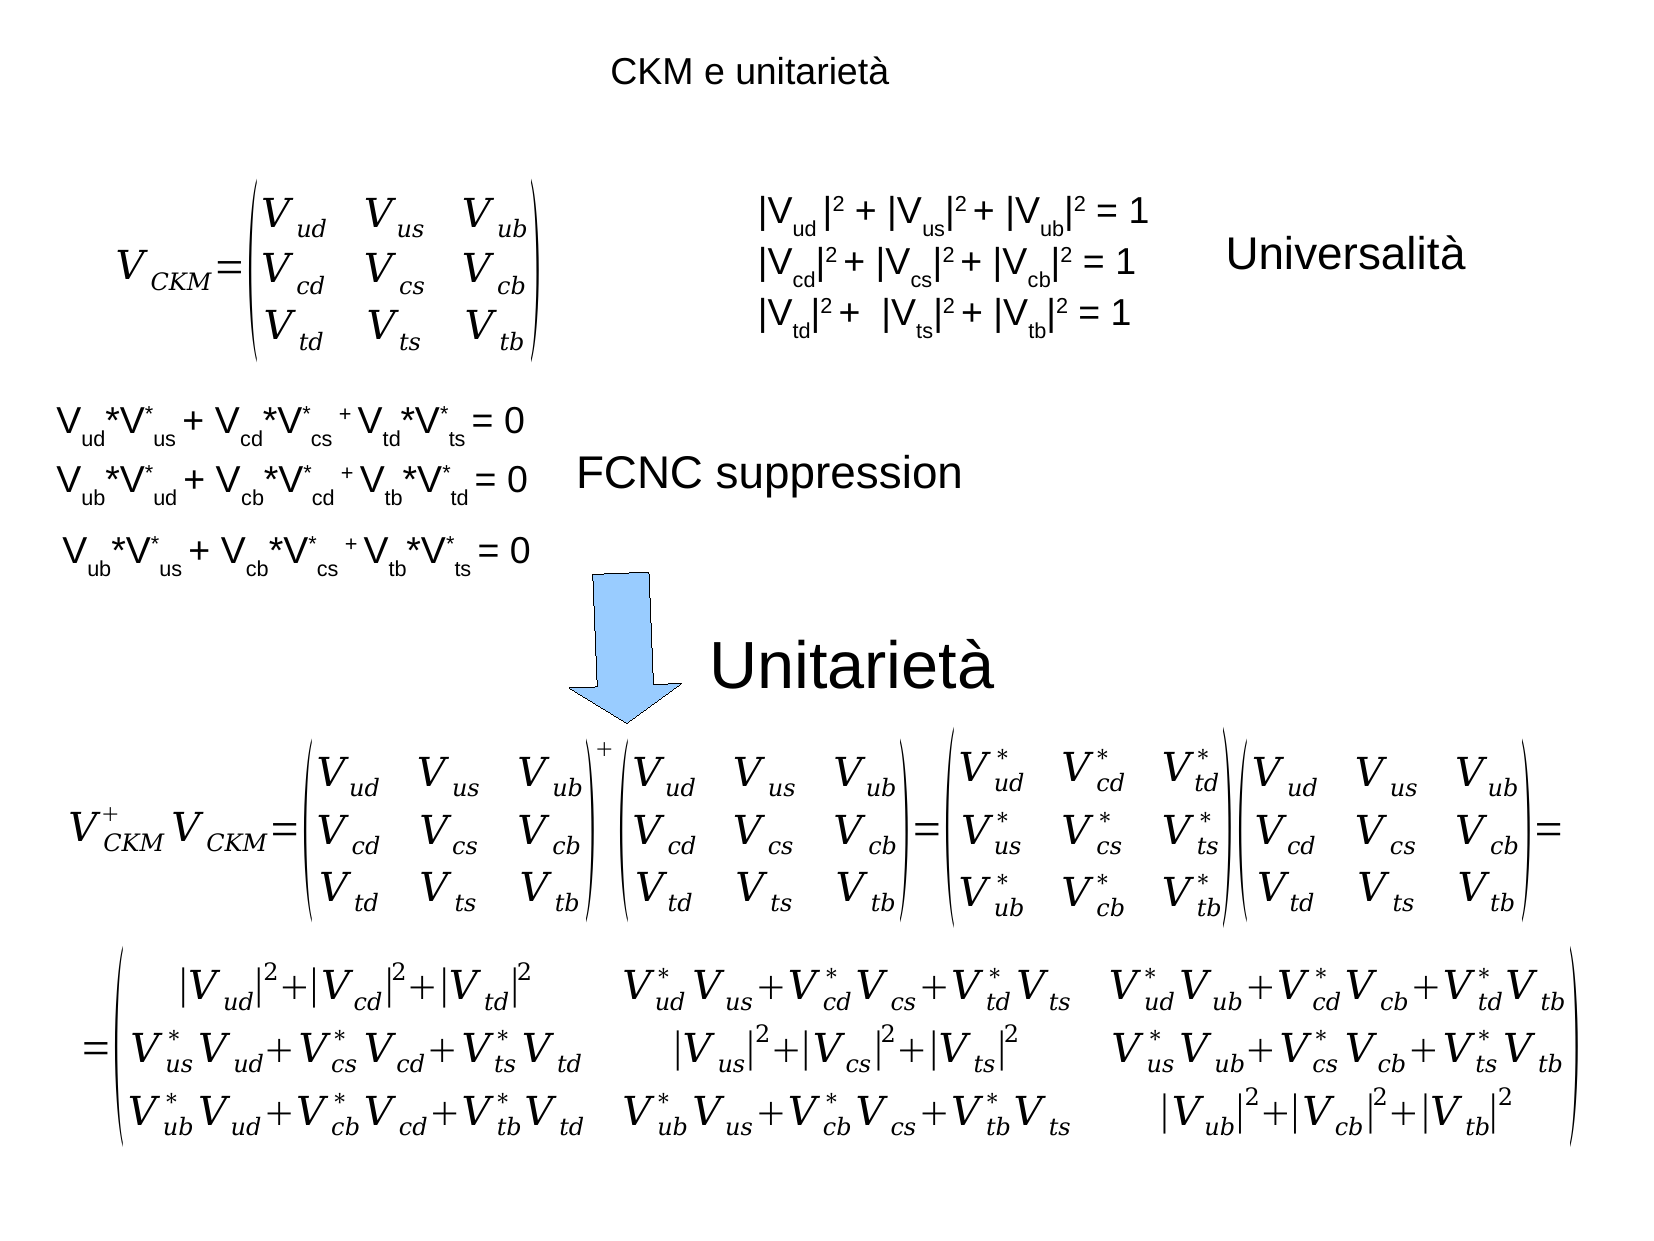

CKM e unitarietà
 |Vud |2 + |Vus|2 + |Vub|2 = 1
 |Vcd|2 + |Vcs|2 + |Vcb|2 = 1
 |Vtd|2 + |Vts|2 + |Vtb|2 = 1
Universalità
Vud*V*us + Vcd*V*cs + Vtd*V*ts = 0
FCNC suppression
Vub*V*ud + Vcb*V*cd + Vtb*V*td = 0
Vub*V*us + Vcb*V*cs + Vtb*V*ts = 0
Unitarietà